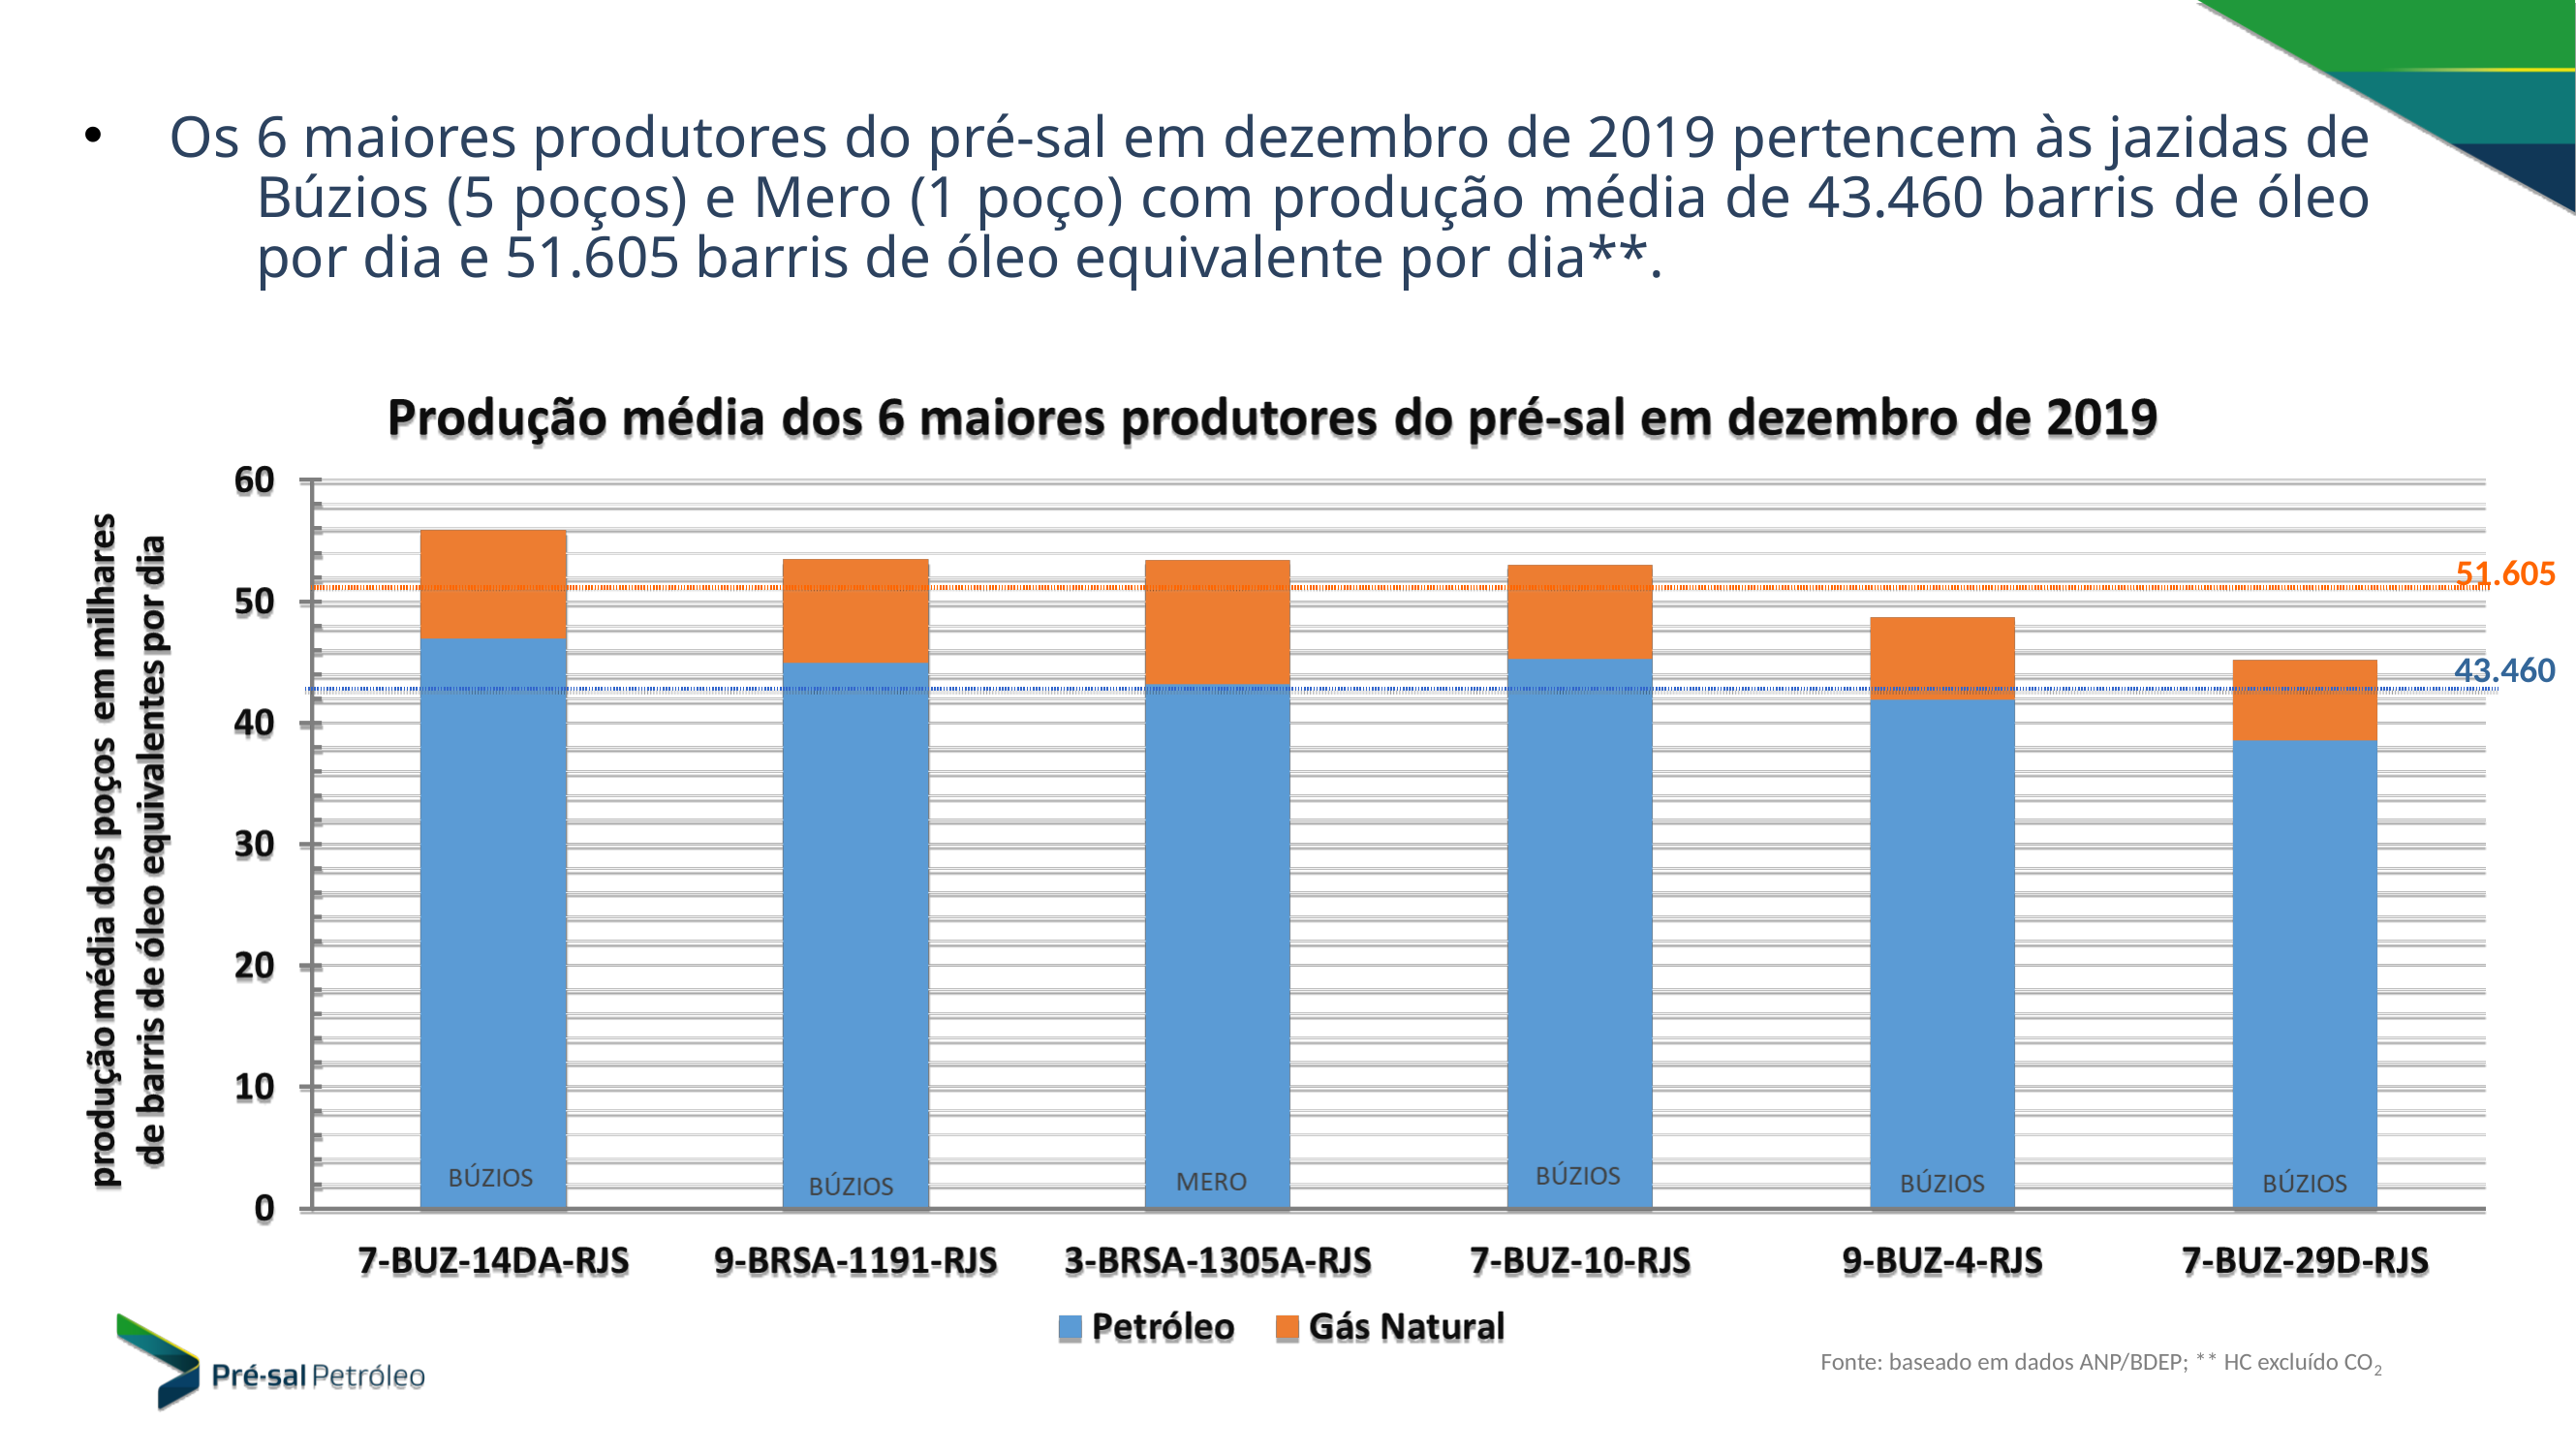

Os 6 maiores produtores do pré-sal em dezembro de 2019 pertencem às jazidas de Búzios (5 poços) e Mero (1 poço) com produção média de 43.460 barris de óleo por dia e 51.605 barris de óleo equivalente por dia**.
51.605
43.460
Fonte: baseado em dados ANP/BDEP; ** HC excluído CO2